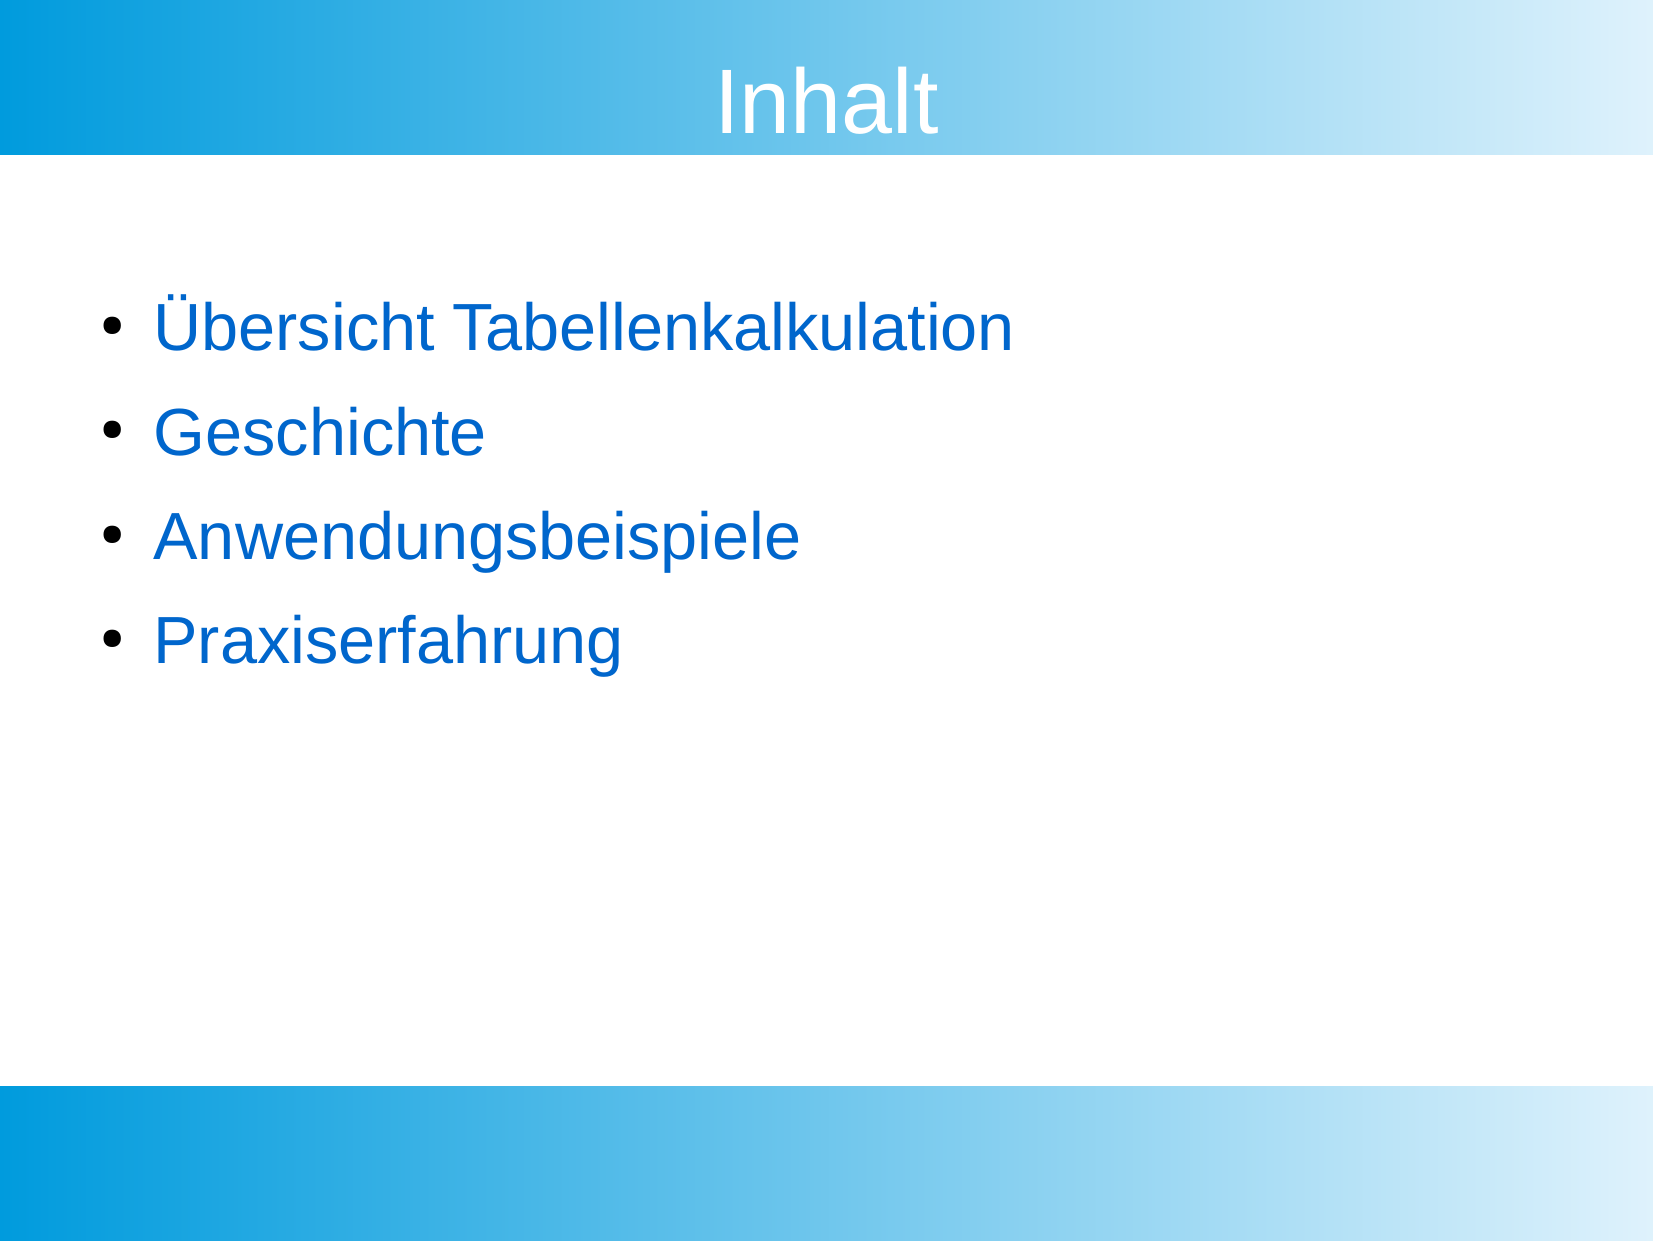

# Inhalt
Übersicht Tabellenkalkulation
Geschichte
Anwendungsbeispiele
Praxiserfahrung